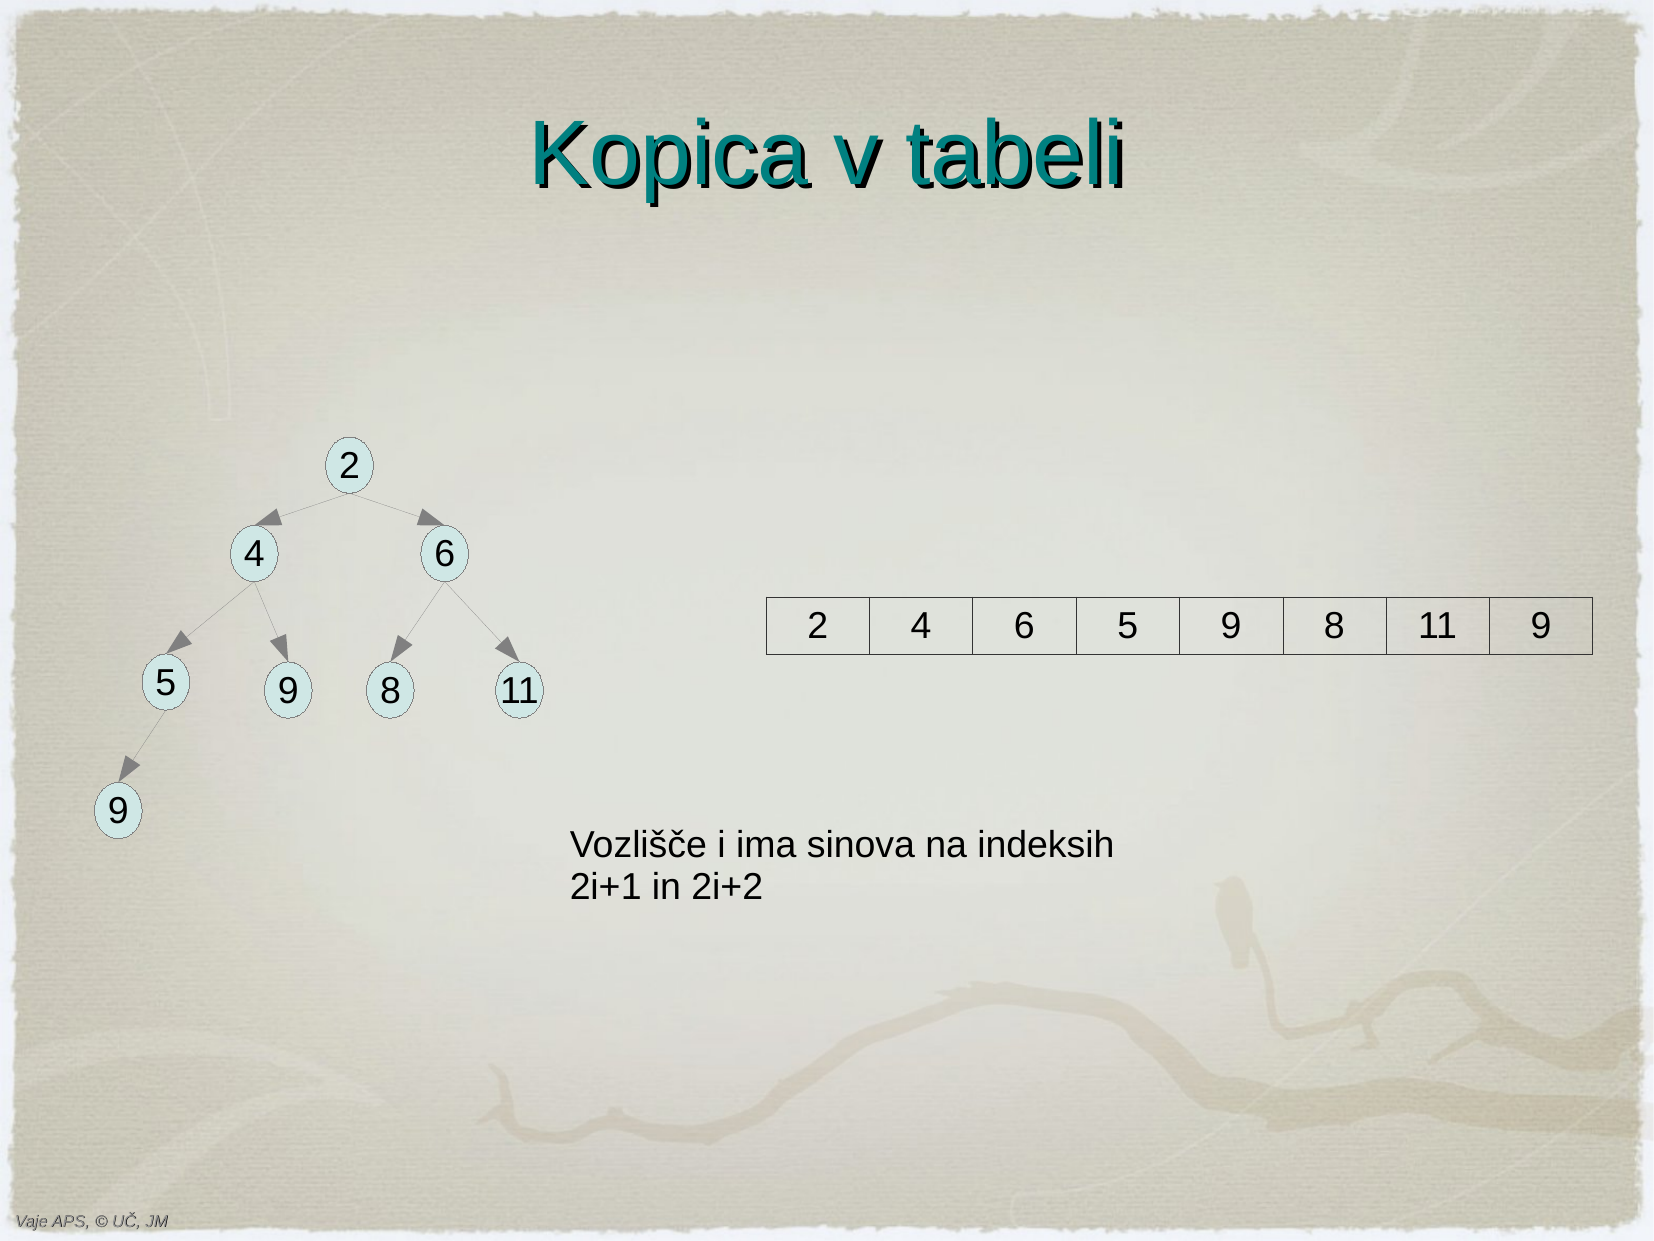

# Kopica v tabeli
2
4
6
| 2 | 4 | 6 | 5 | 9 | 8 | 11 | 9 |
| --- | --- | --- | --- | --- | --- | --- | --- |
5
9
8
11
9
Vozlišče i ima sinova na indeksih
2i+1 in 2i+2